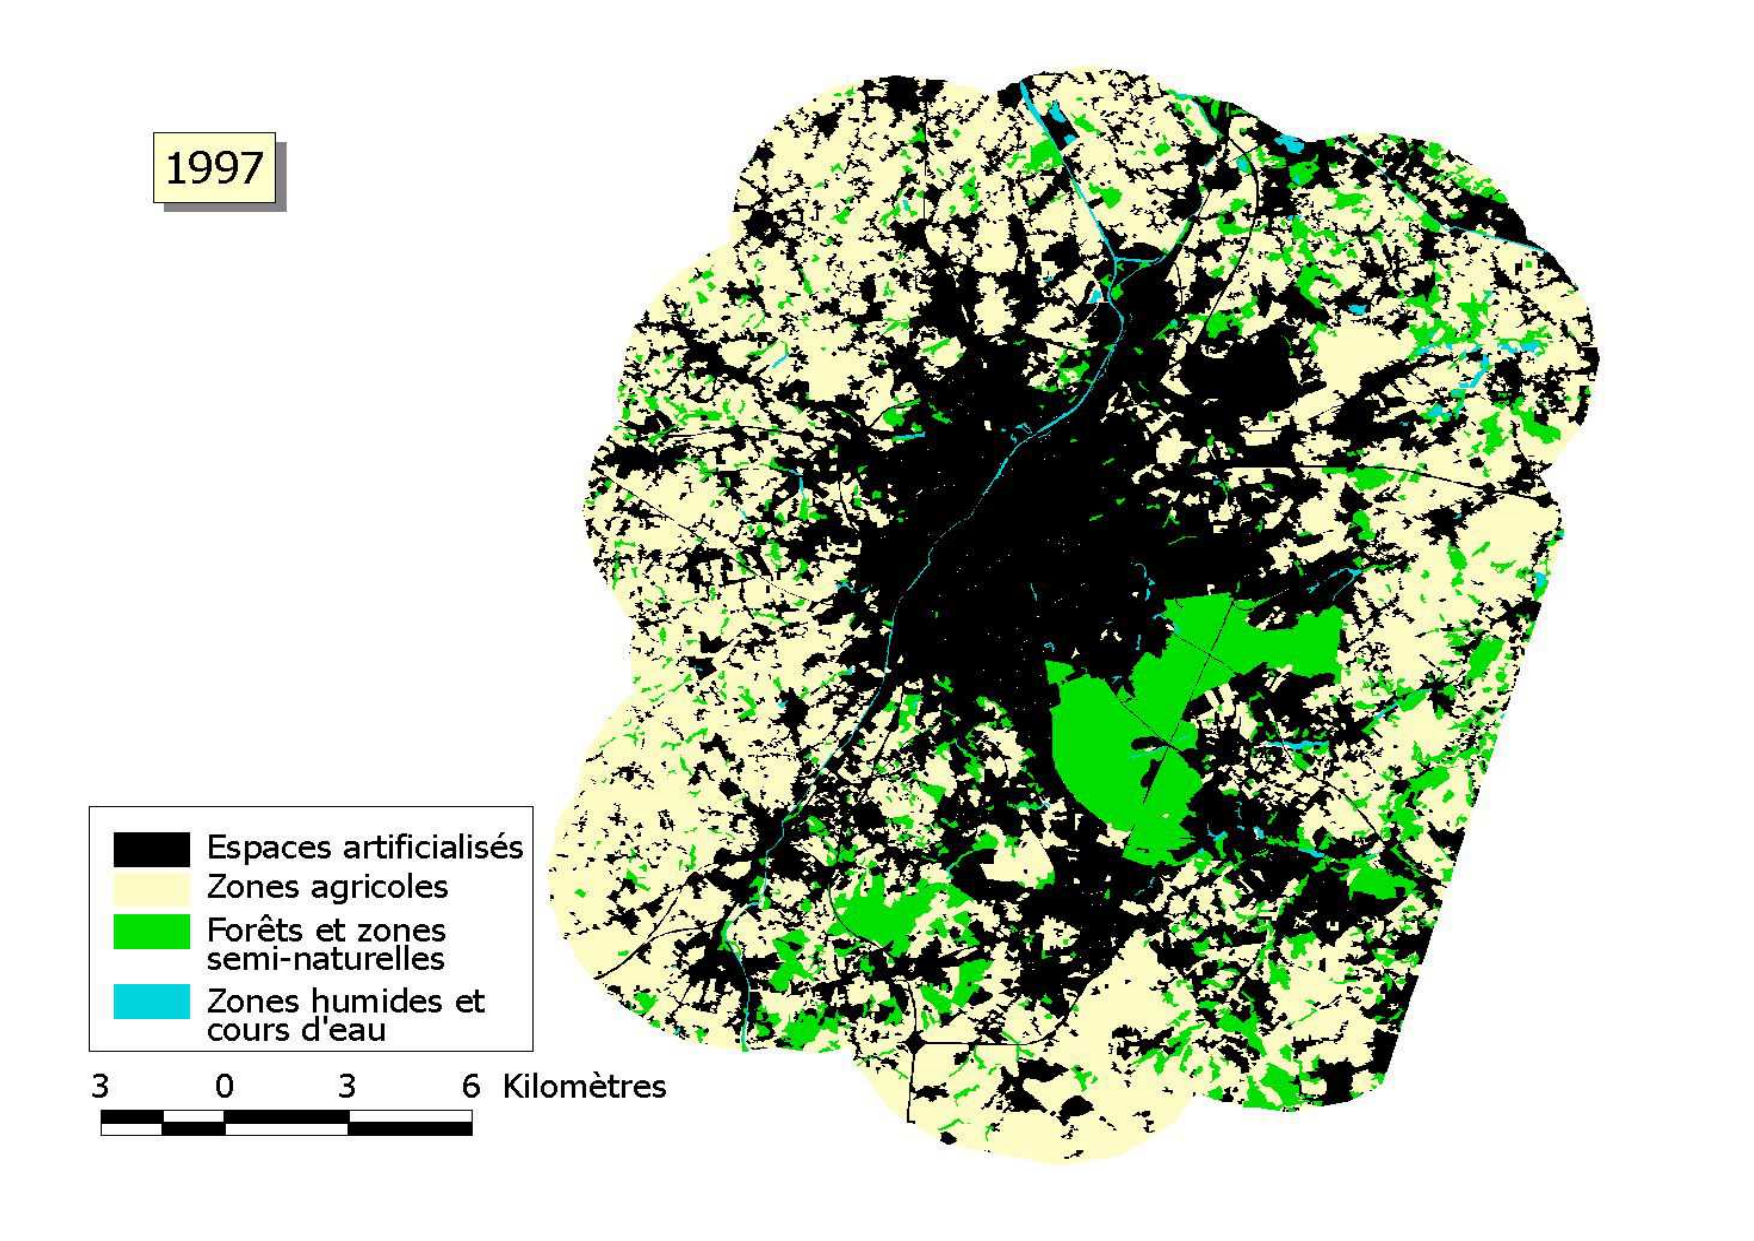

GEOG-F-302 - SIG - Applications - Eléonore WOLFF